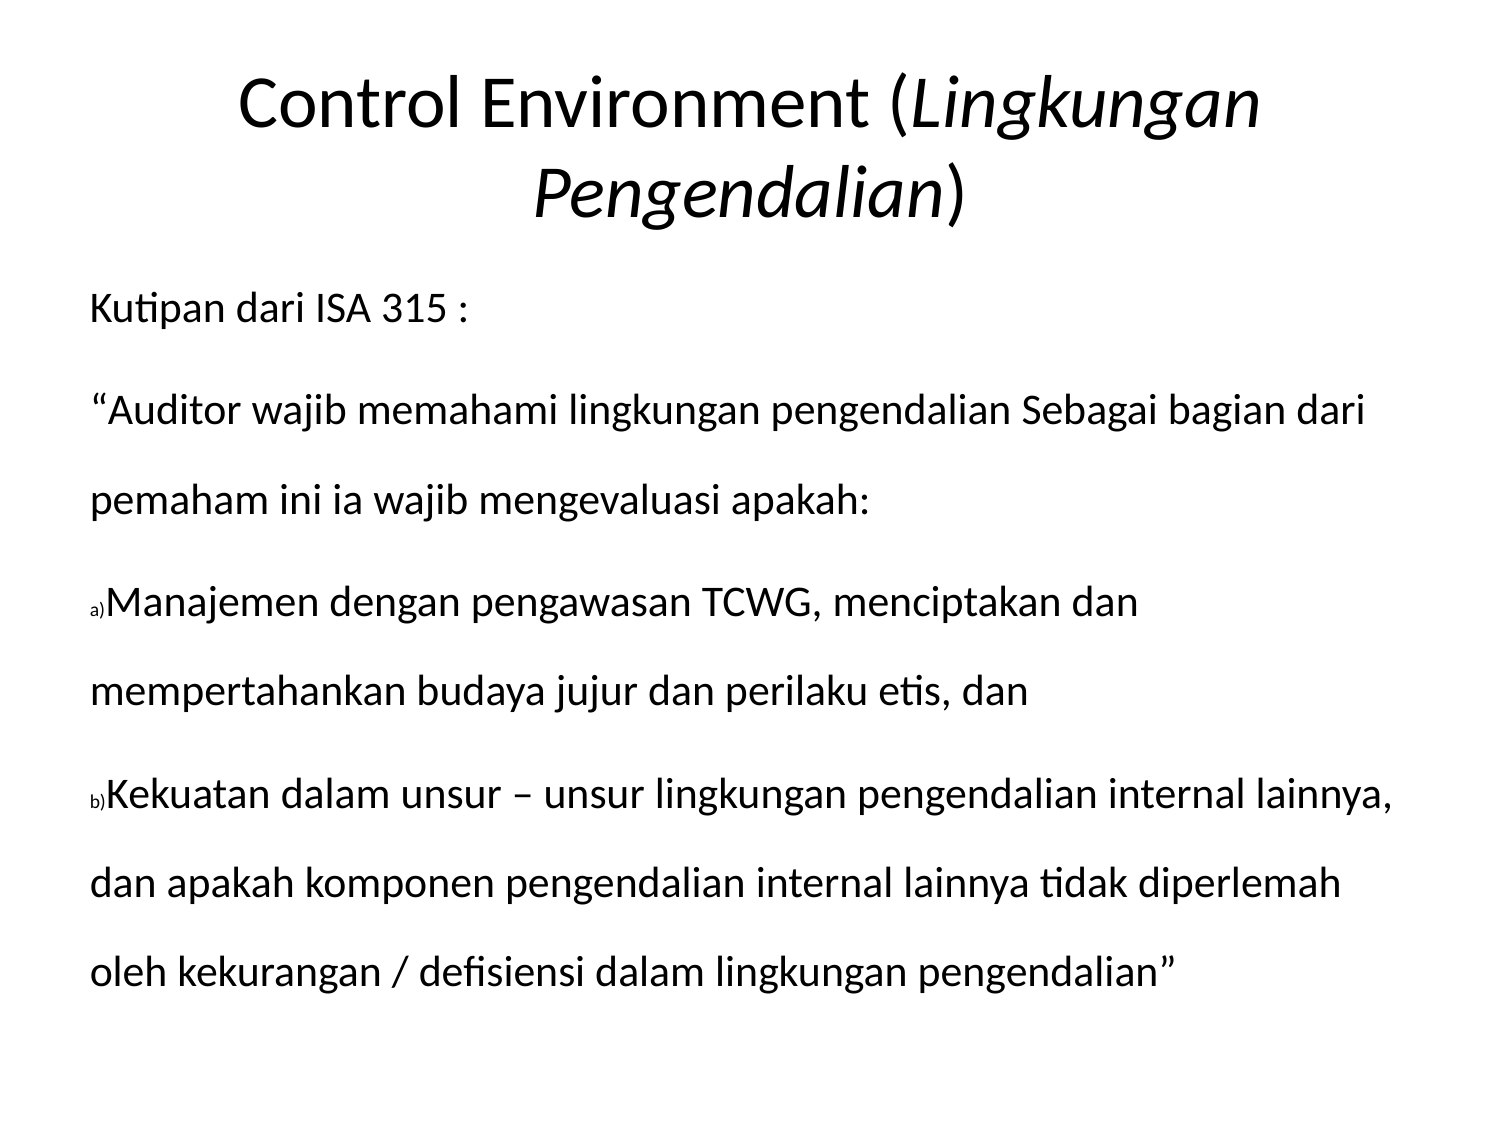

# Control Environment (Lingkungan Pengendalian)
Kutipan dari ISA 315 :
“Auditor wajib memahami lingkungan pengendalian Sebagai bagian dari pemaham ini ia wajib mengevaluasi apakah:
Manajemen dengan pengawasan TCWG, menciptakan dan mempertahankan budaya jujur dan perilaku etis, dan
Kekuatan dalam unsur – unsur lingkungan pengendalian internal lainnya, dan apakah komponen pengendalian internal lainnya tidak diperlemah oleh kekurangan / defisiensi dalam lingkungan pengendalian”